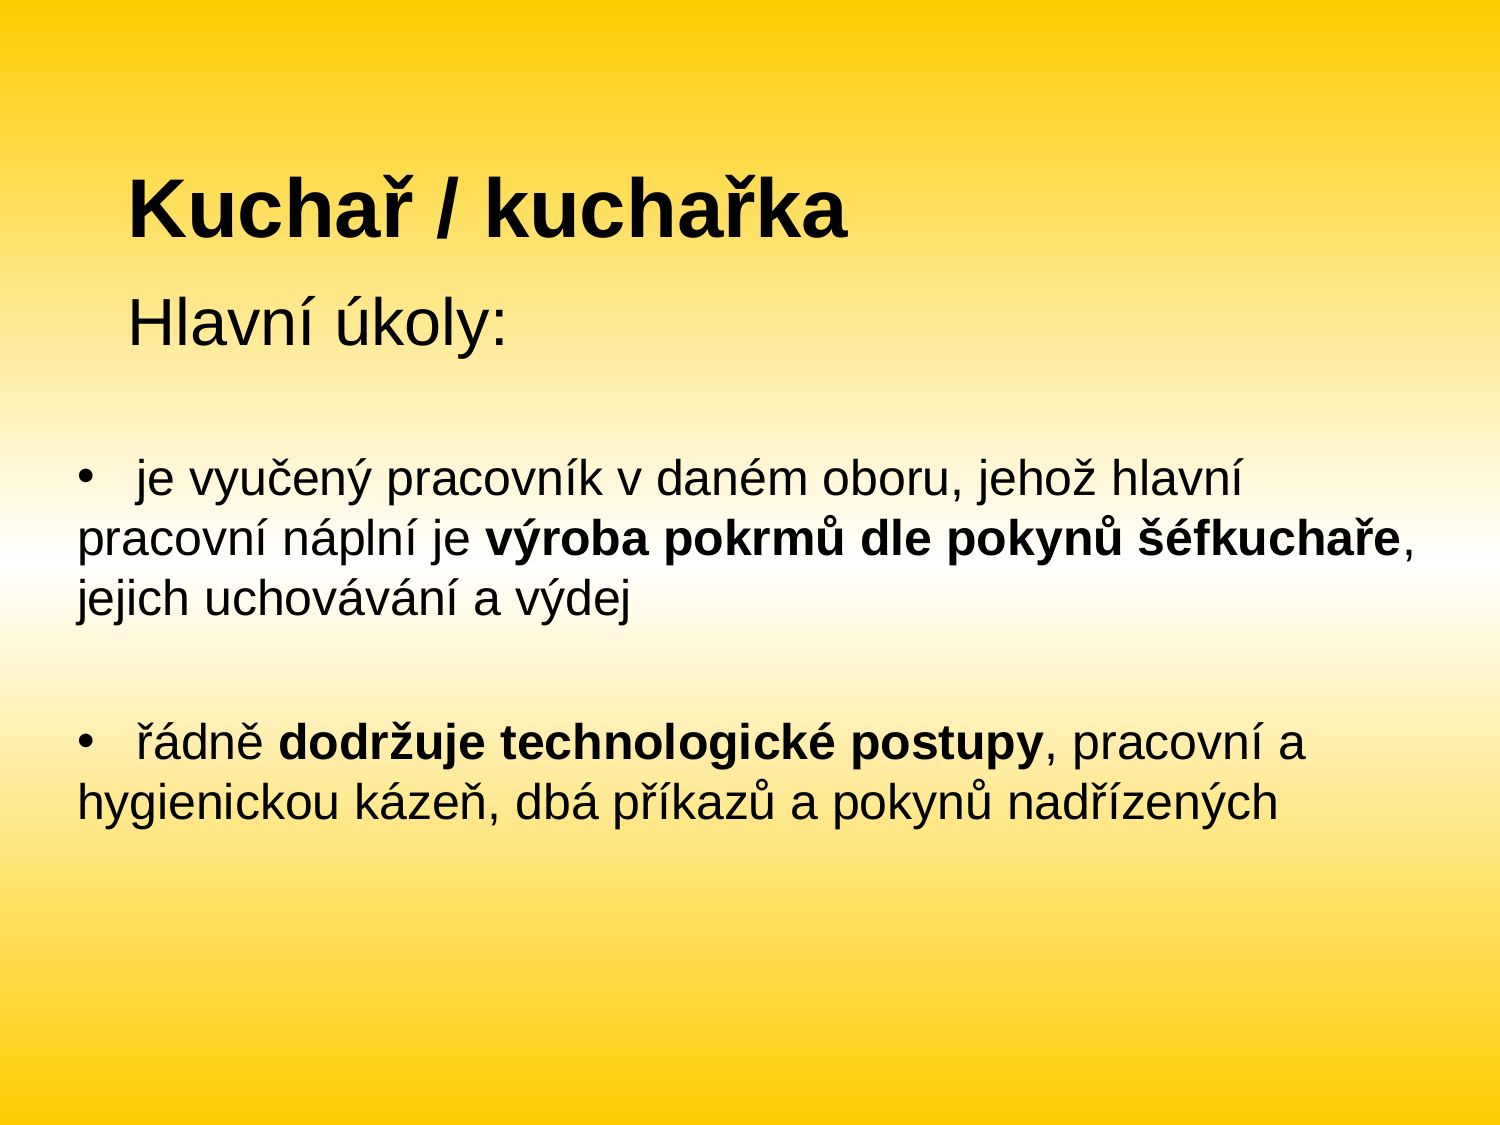

# Kuchař / kuchařka Hlavní úkoly:
 je vyučený pracovník v daném oboru, jehož hlavní pracovní náplní je výroba pokrmů dle pokynů šéfkuchaře, jejich uchovávání a výdej
 řádně dodržuje technologické postupy, pracovní a hygienickou kázeň, dbá příkazů a pokynů nadřízených